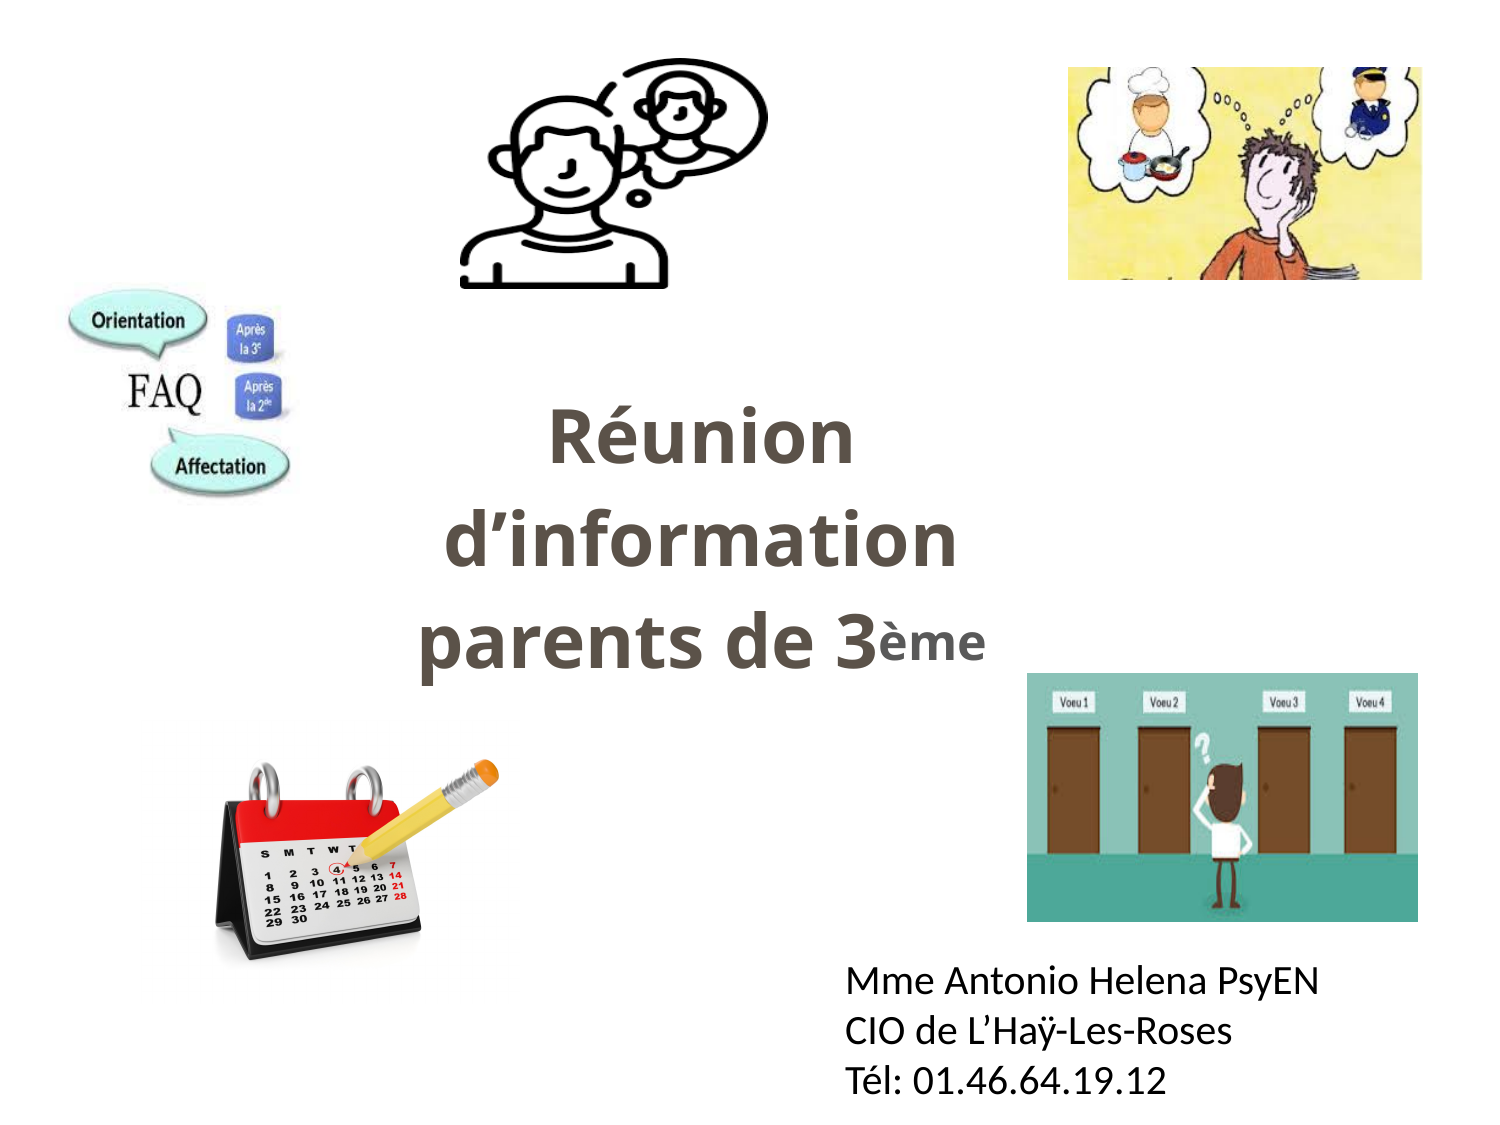

Réunion d’information
parents de 3ème
Mme Antonio Helena PsyEN
CIO de L’Haÿ-Les-Roses
Tél: 01.46.64.19.12